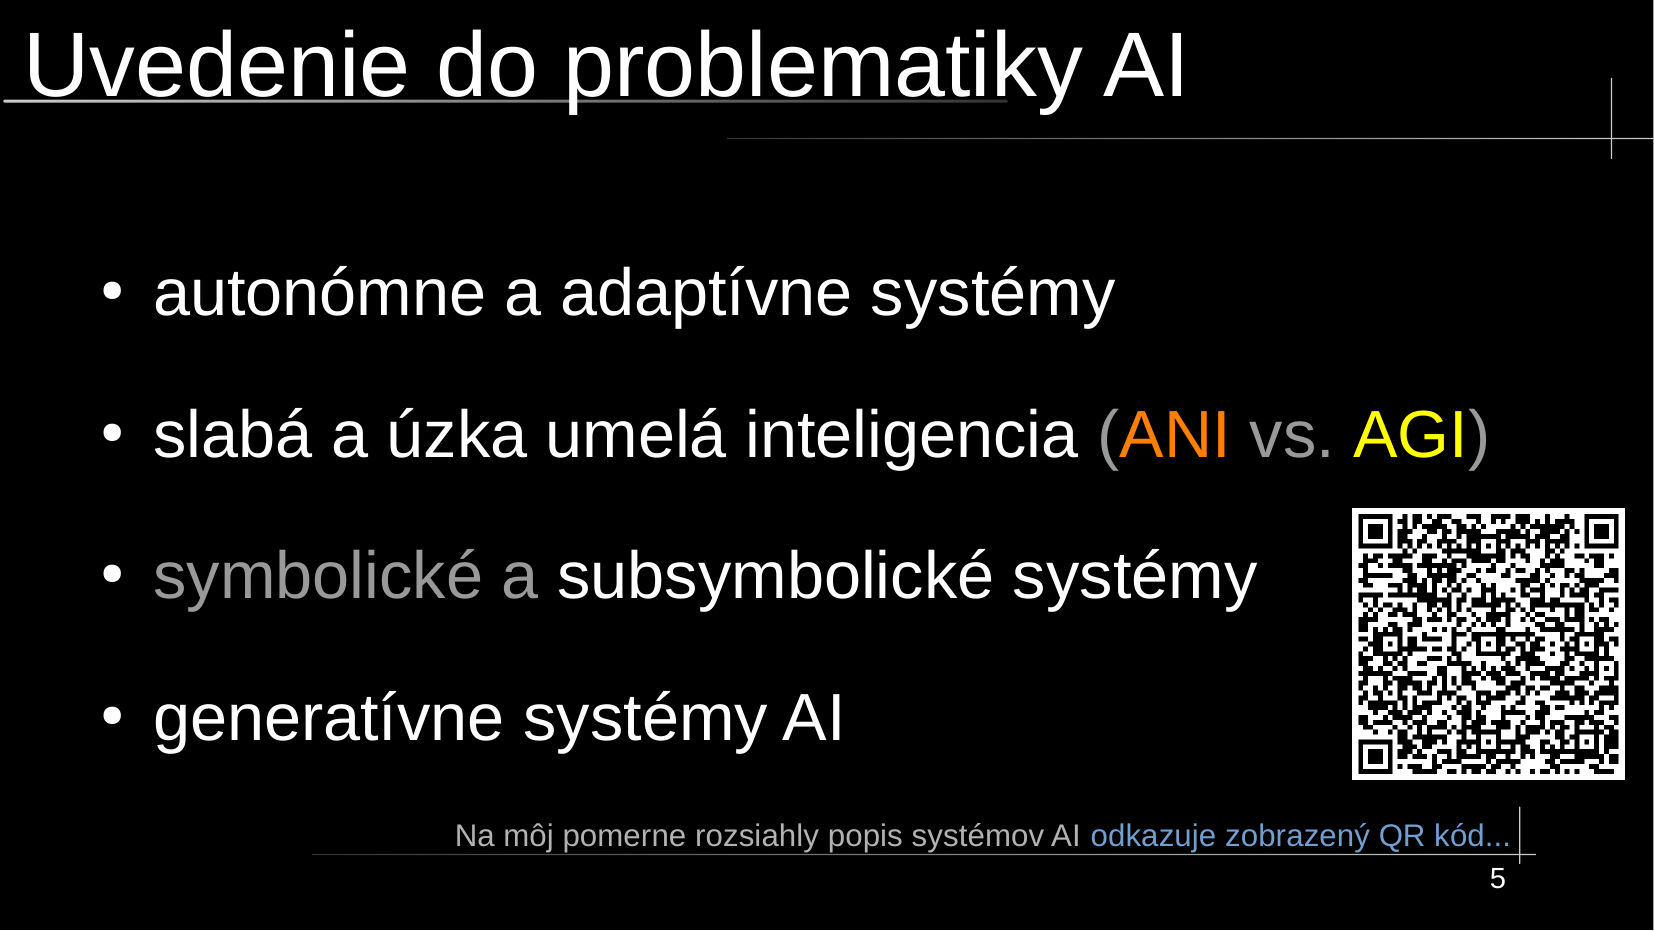

# Uvedenie do problematiky AI
autonómne a adaptívne systémy
slabá a úzka umelá inteligencia (ANI vs. AGI)
symbolické a subsymbolické systémy
generatívne systémy AI
Na môj pomerne rozsiahly popis systémov AI odkazuje zobrazený QR kód...
5